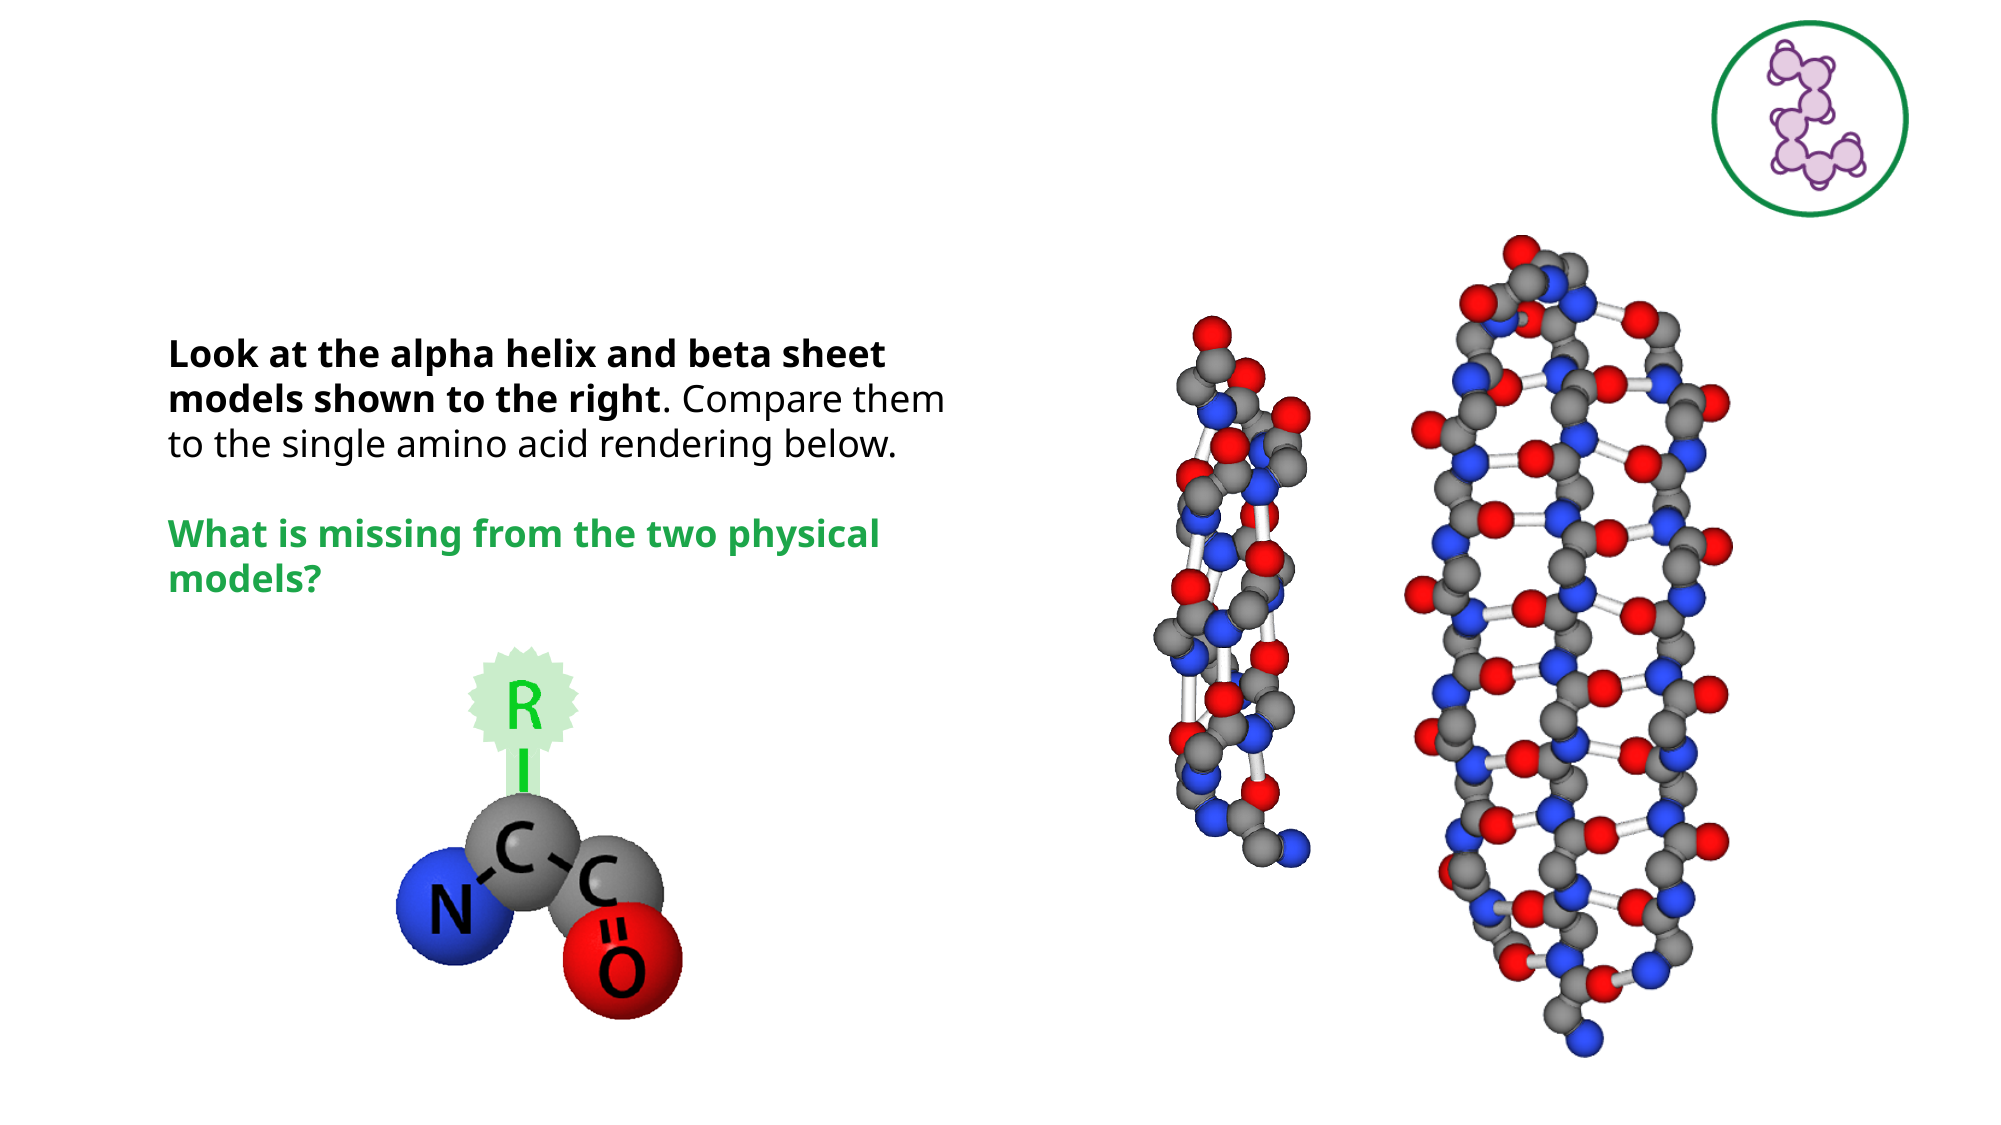

Physical Models of an Alpha Helix and a Beta Sheet
Look at the alpha helix and beta sheet models shown to the right. Compare them to the single amino acid rendering below.
What is missing from the two physical models?